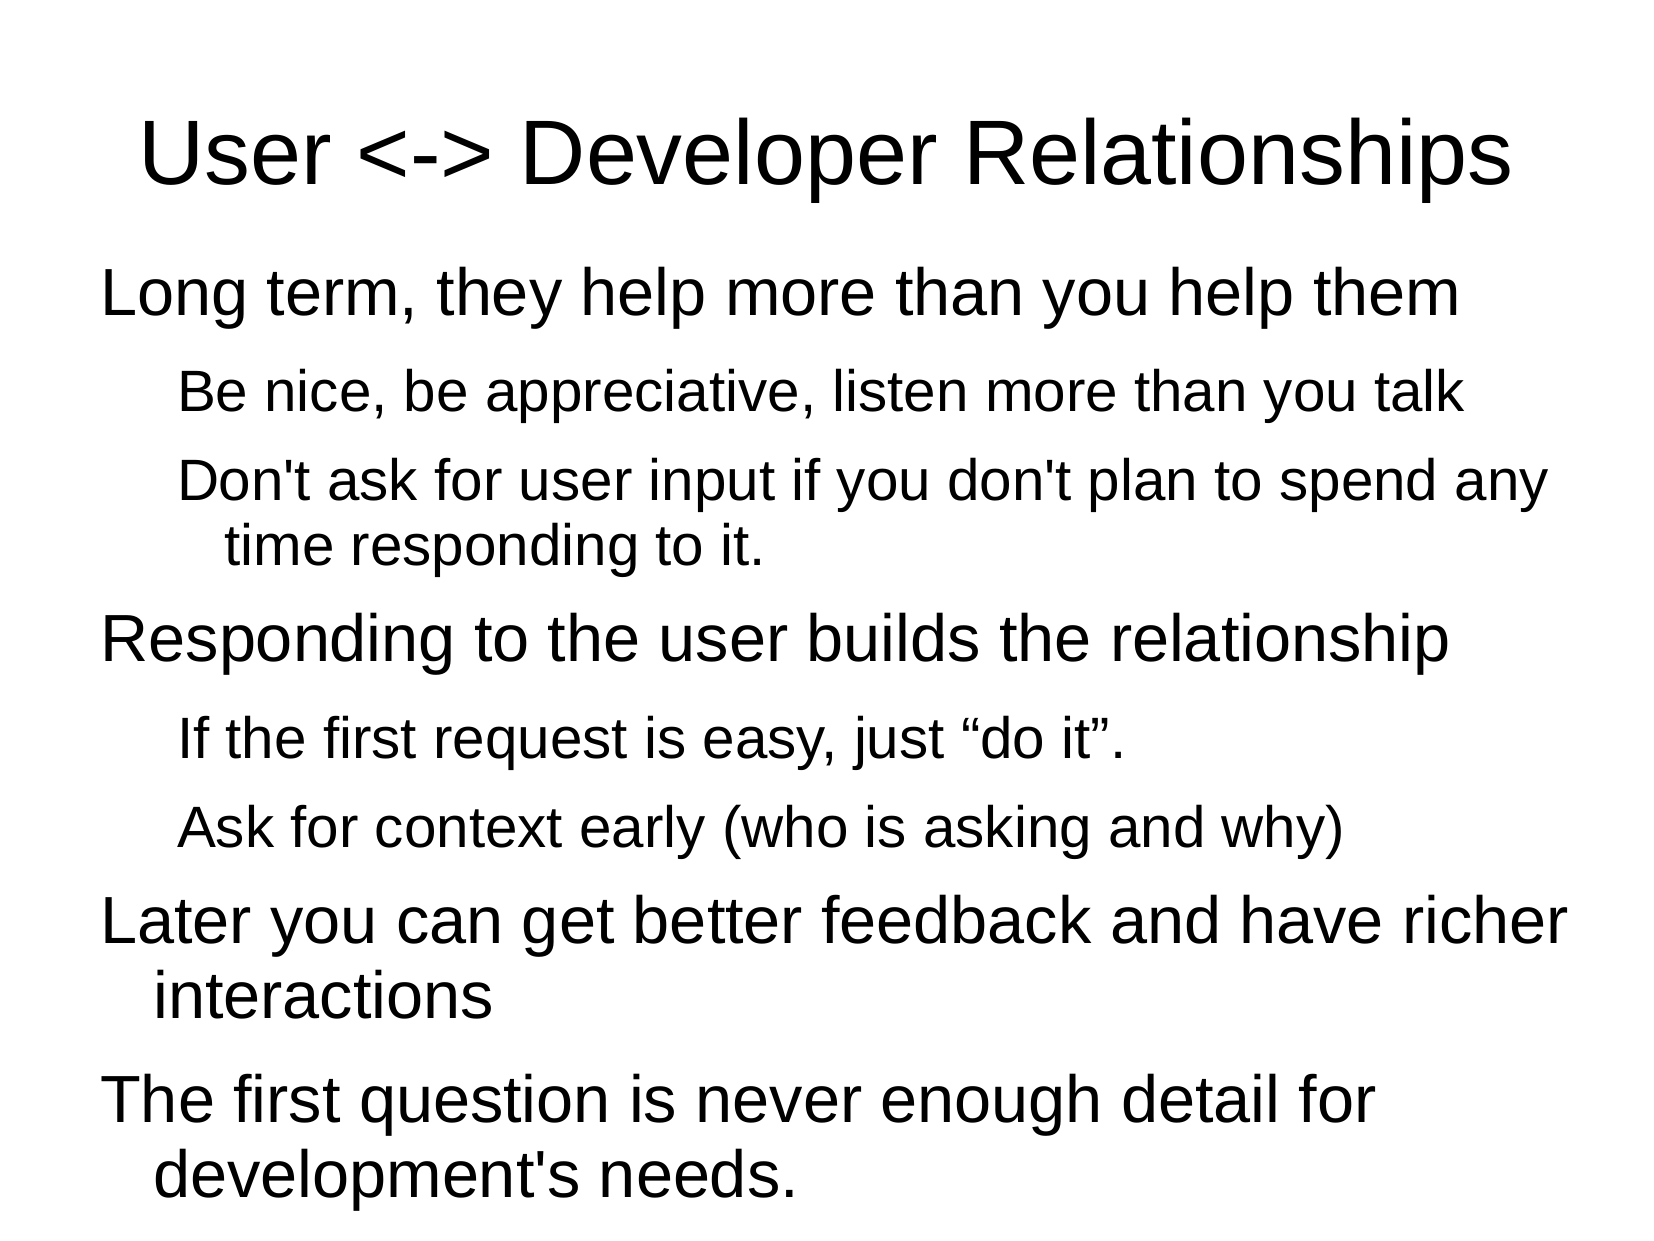

# User <-> Developer Relationships
Long term, they help more than you help them
Be nice, be appreciative, listen more than you talk
Don't ask for user input if you don't plan to spend any time responding to it.
Responding to the user builds the relationship
If the first request is easy, just “do it”.
Ask for context early (who is asking and why)
Later you can get better feedback and have richer interactions
The first question is never enough detail for development's needs.